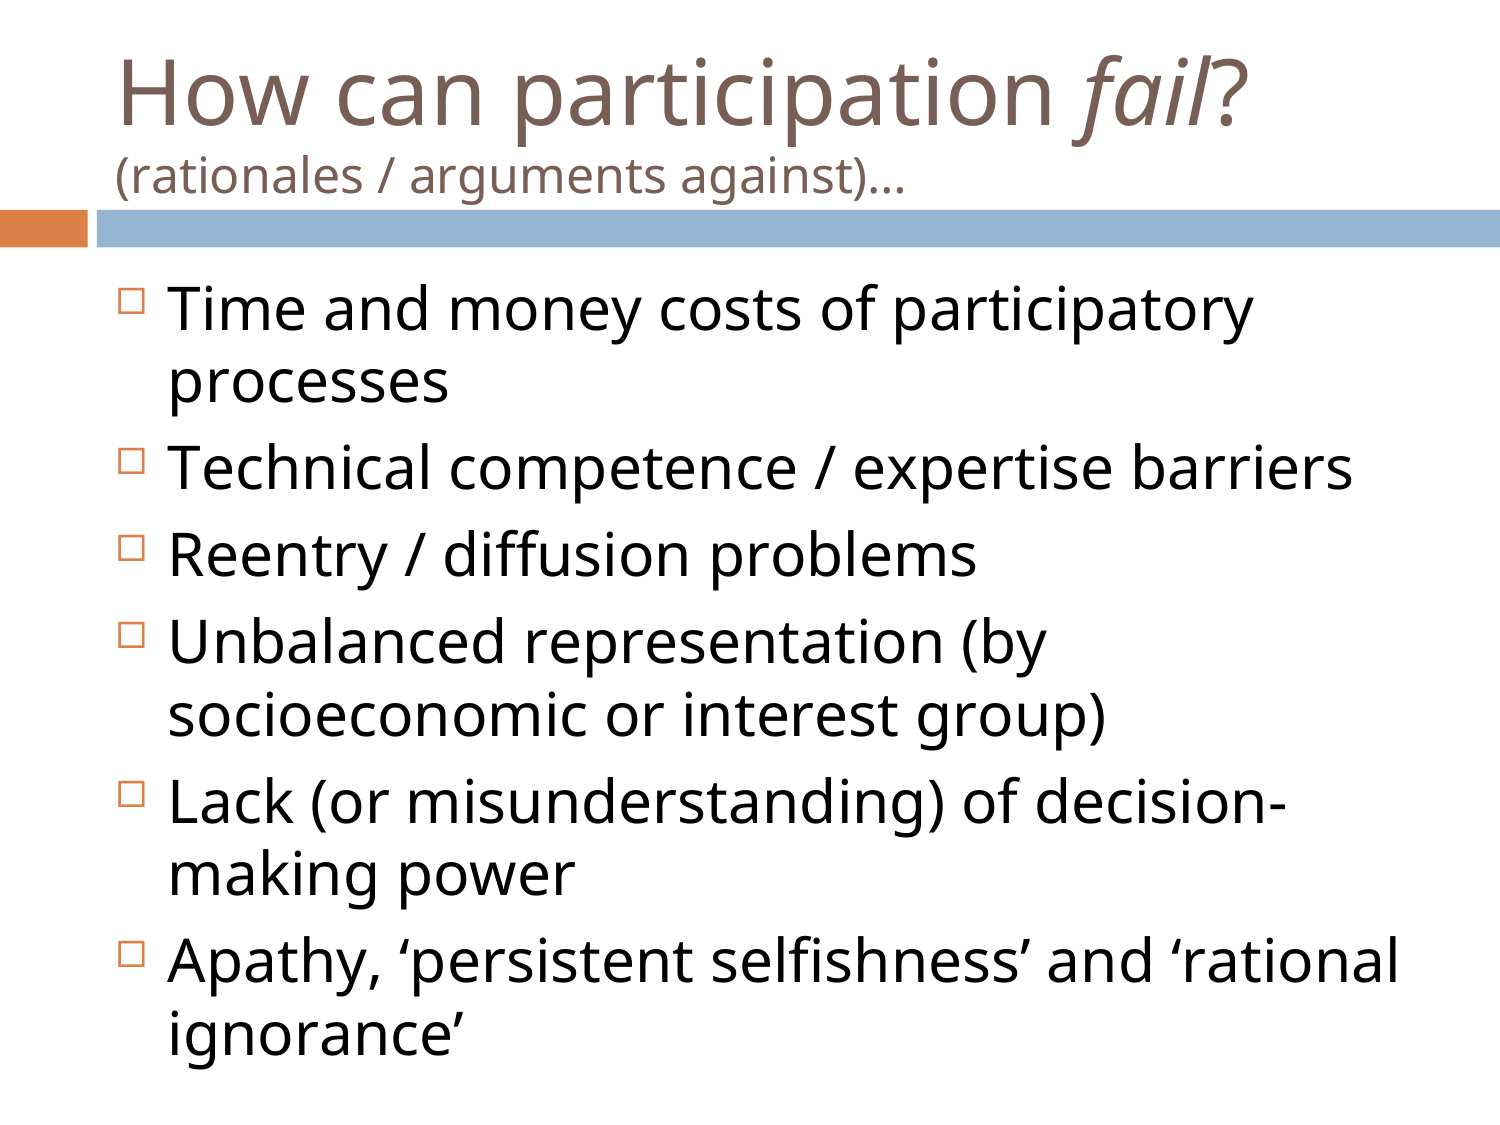

# How can participation fail? (rationales / arguments against)…
Time and money costs of participatory processes
Technical competence / expertise barriers
Reentry / diffusion problems
Unbalanced representation (by socioeconomic or interest group)
Lack (or misunderstanding) of decision-making power
Apathy, ‘persistent selfishness’ and ‘rational ignorance’